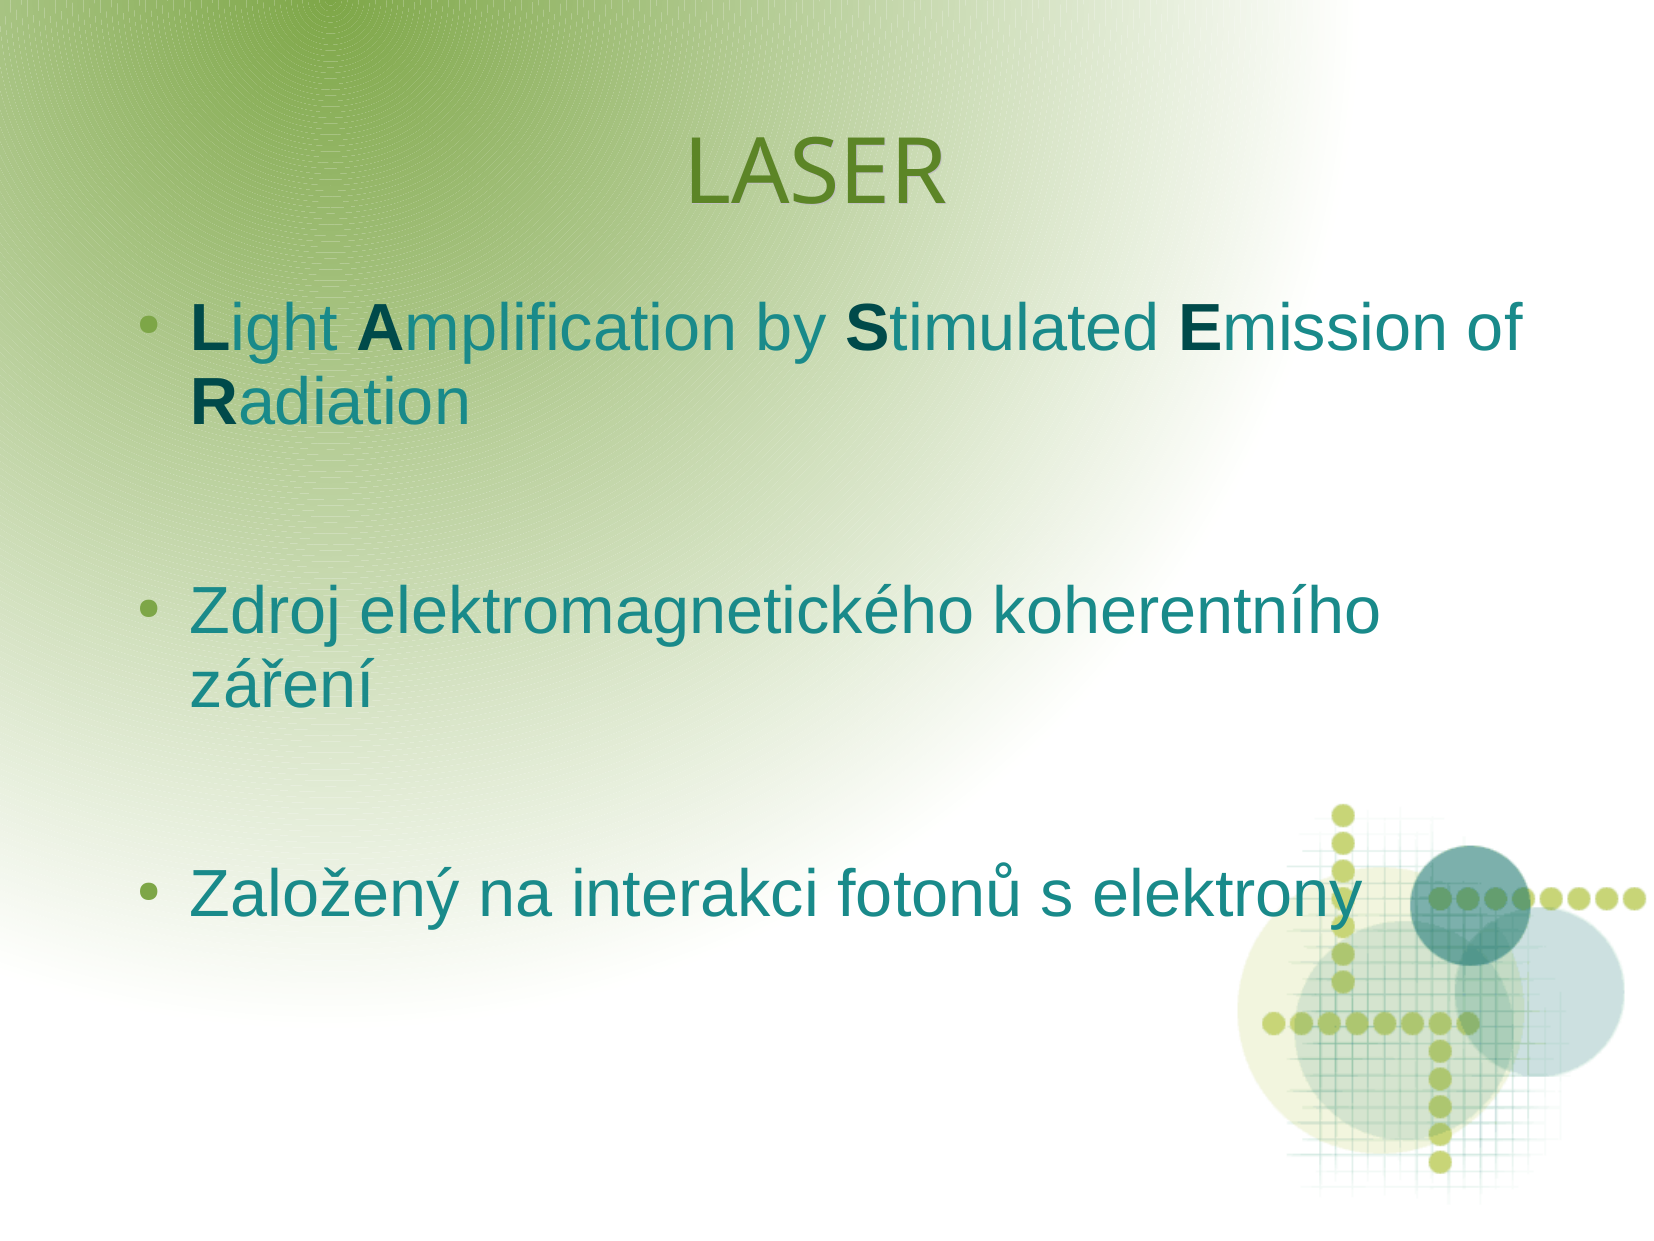

# LASER
Light Amplification by Stimulated Emission of Radiation
Zdroj elektromagnetického koherentního záření
Založený na interakci fotonů s elektrony